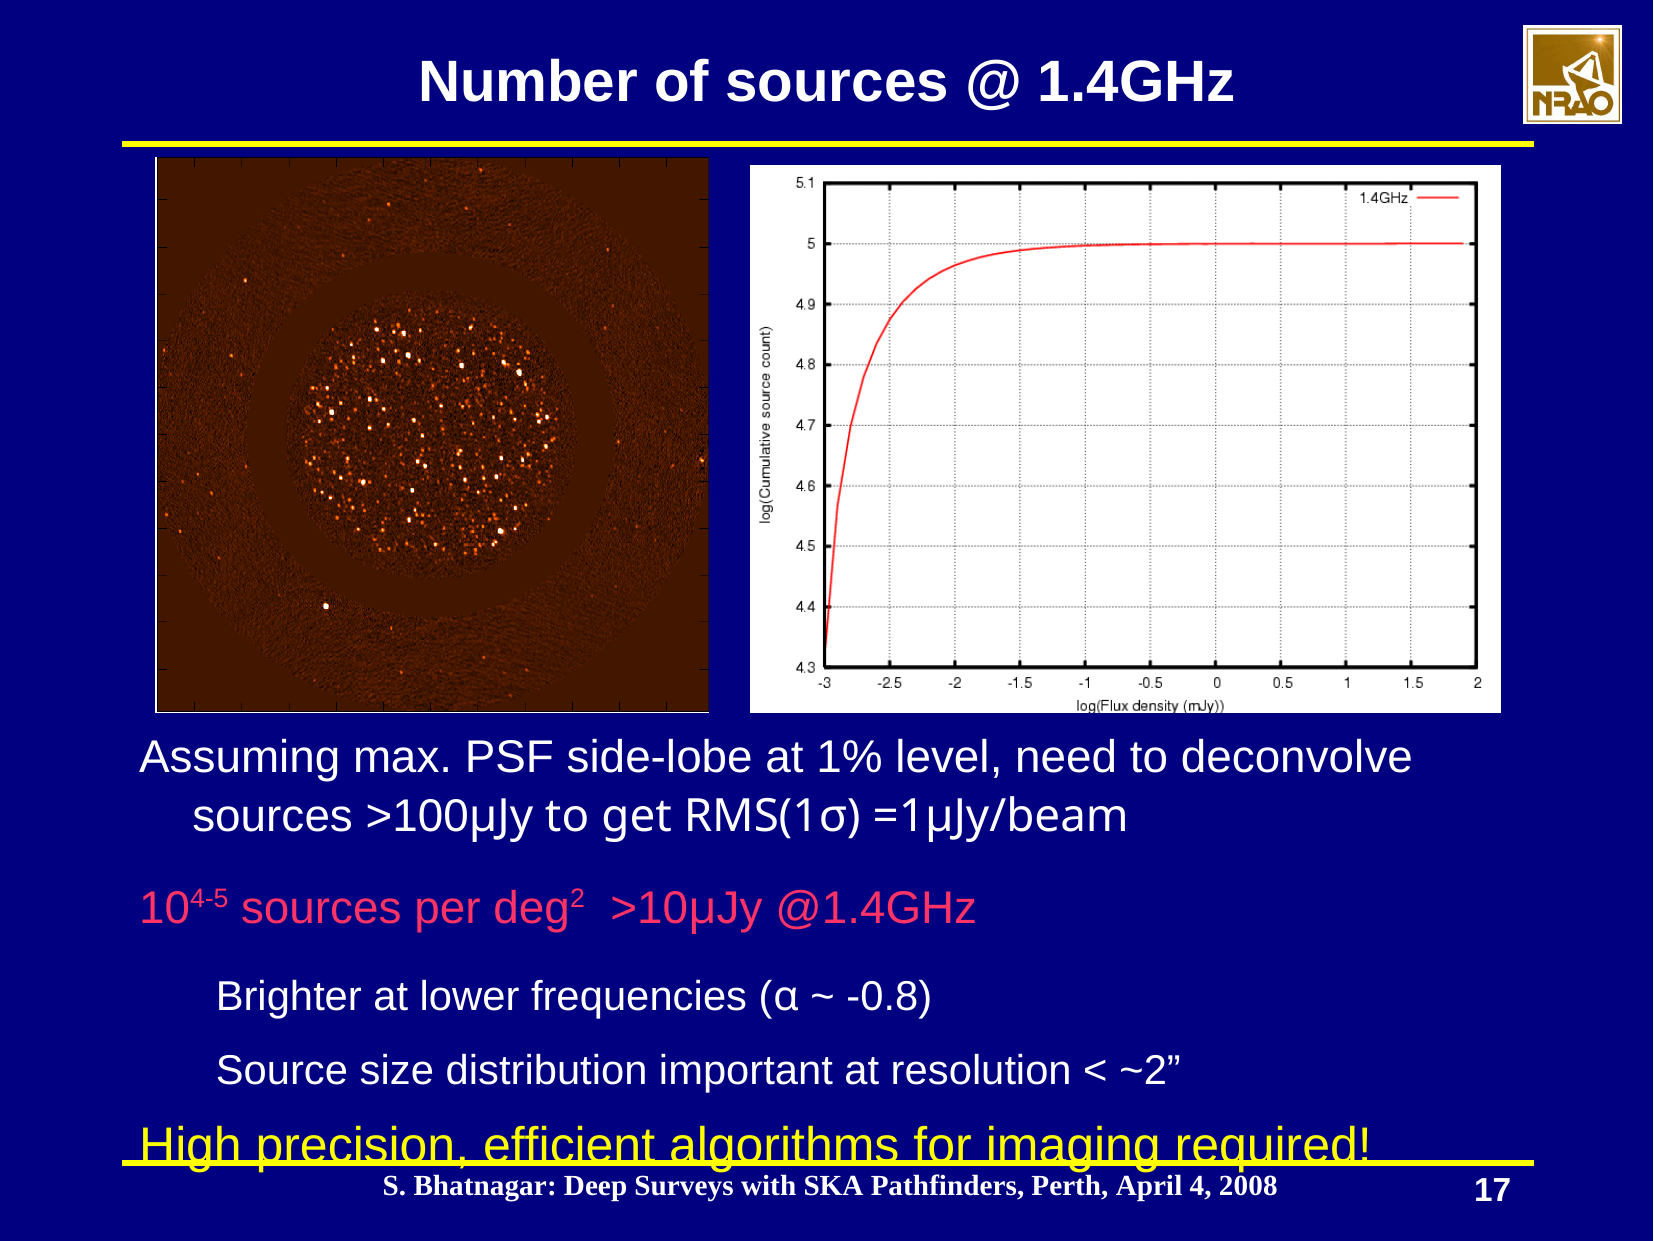

# Number of sources @ 1.4GHz
Assuming max. PSF side-lobe at 1% level, need to deconvolve sources >100μJy to get RMS(1σ) =1μJy/beam
104-5 sources per deg2 >10μJy @1.4GHz
Brighter at lower frequencies (α ~ -0.8)
Source size distribution important at resolution < ~2”
High precision, efficient algorithms for imaging required!